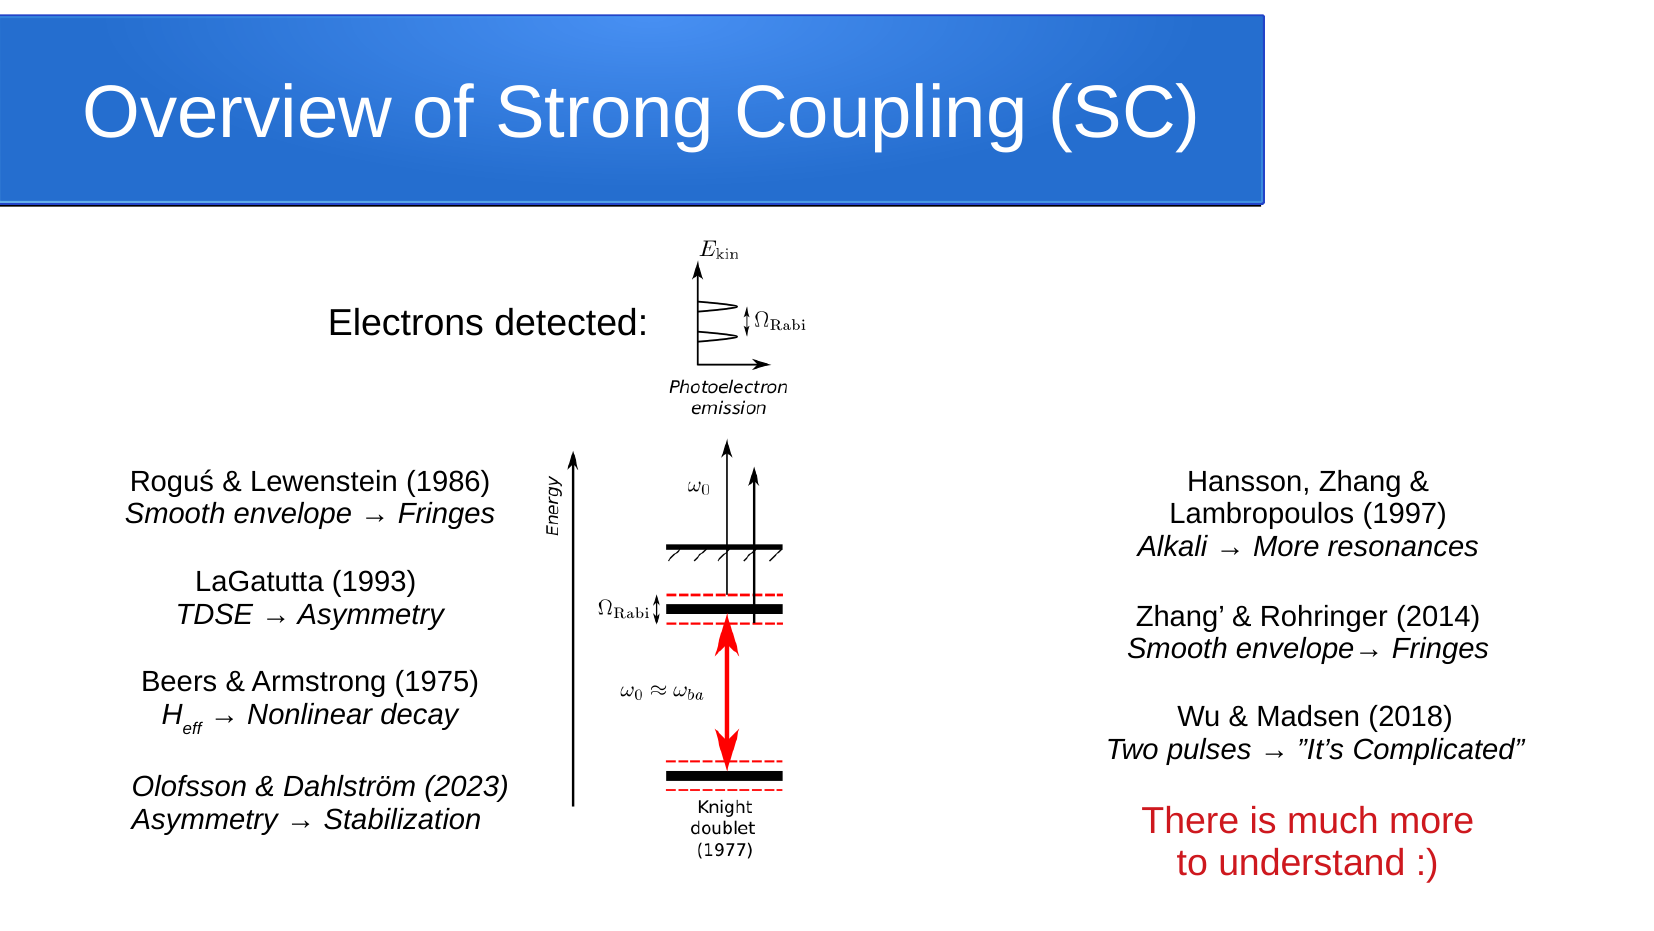

# Overview of Strong Coupling (SC)
Electrons detected:
Roguś & Lewenstein (1986)
Smooth envelope → Fringes
Hansson, Zhang & Lambropoulos (1997)
Alkali → More resonances
LaGatutta (1993)
TDSE → Asymmetry
Zhang’ & Rohringer (2014)
Smooth envelope→ Fringes
Beers & Armstrong (1975)
Heff → Nonlinear decay
Wu & Madsen (2018)
Two pulses → ”It’s Complicated”
Olofsson & Dahlström (2023) Asymmetry → Stabilization
There is much more to understand :)